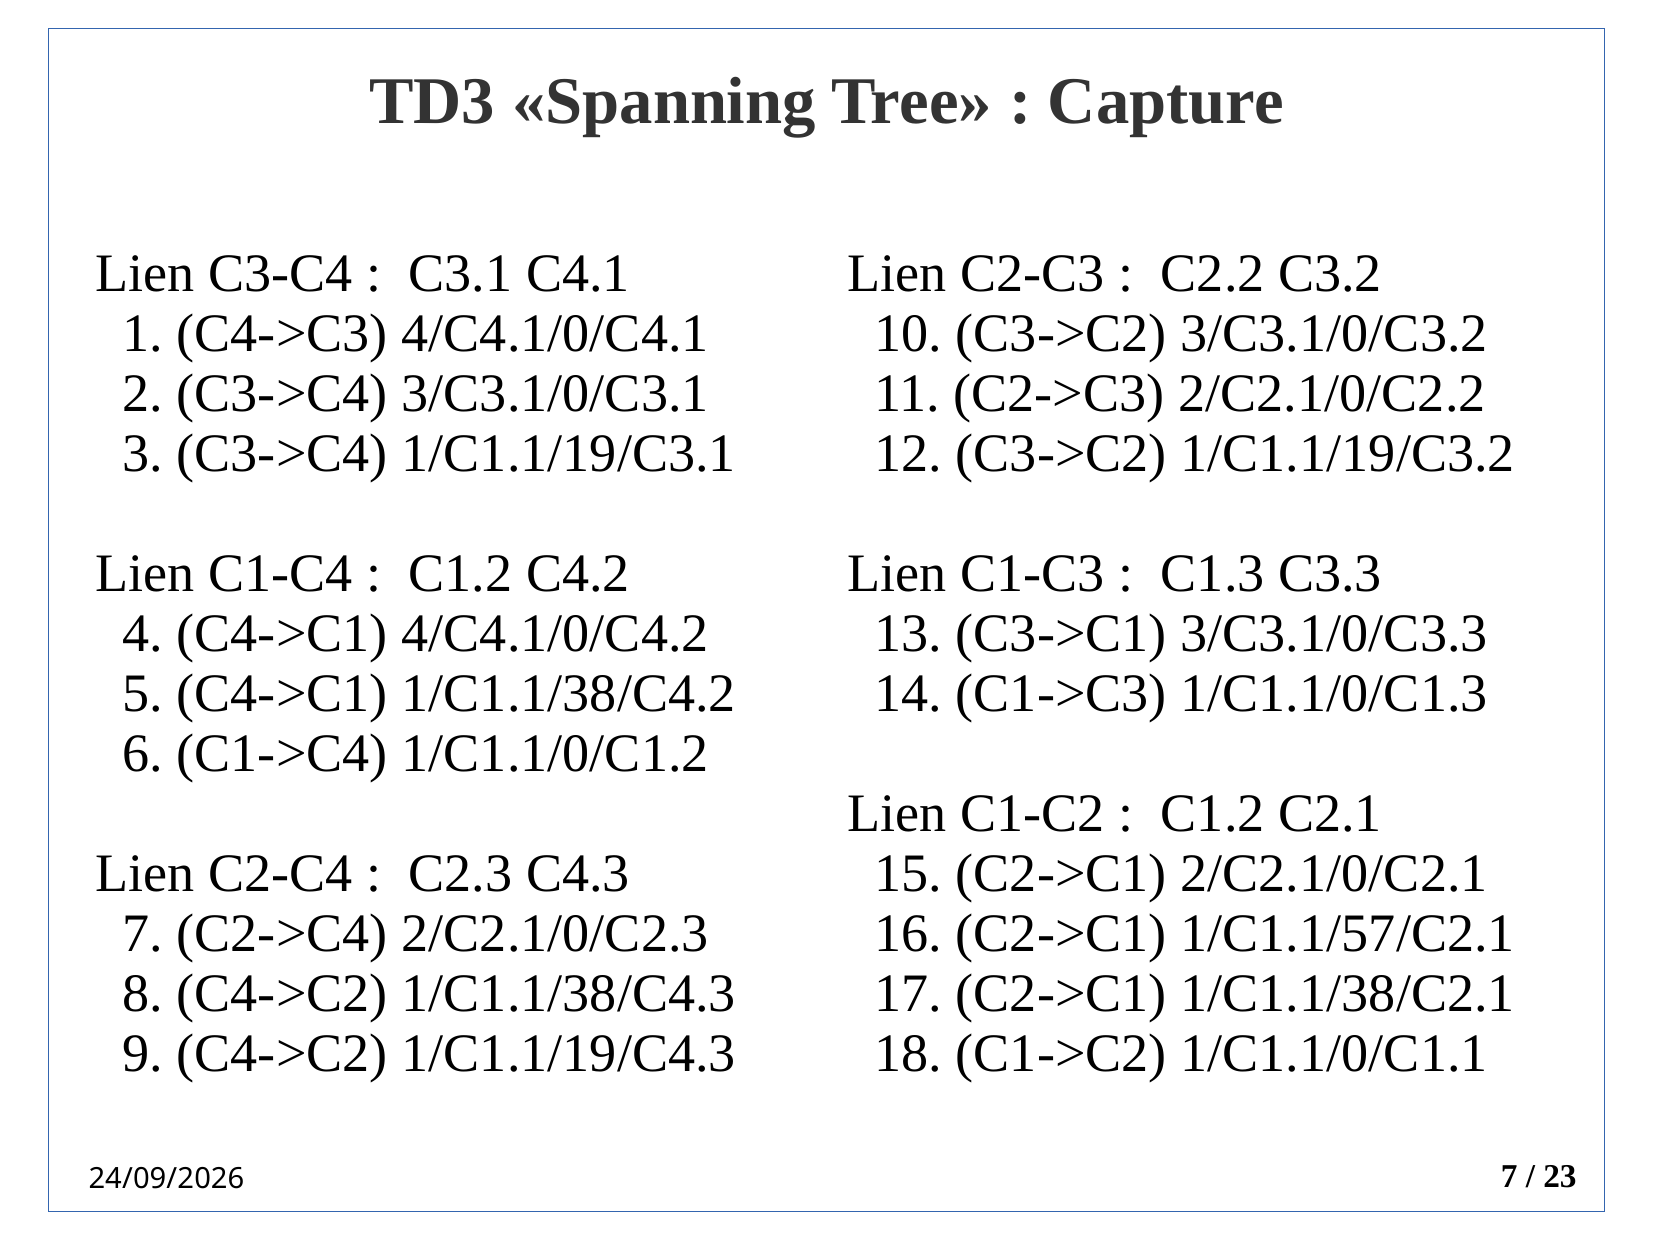

# TD3 «Spanning Tree» : Capture
Lien C3-C4 : C3.1 C4.1
 1. (C4->C3) 4/C4.1/0/C4.1
 2. (C3->C4) 3/C3.1/0/C3.1
 3. (C3->C4) 1/C1.1/19/C3.1
Lien C1-C4 : C1.2 C4.2
 4. (C4->C1) 4/C4.1/0/C4.2
 5. (C4->C1) 1/C1.1/38/C4.2
 6. (C1->C4) 1/C1.1/0/C1.2
Lien C2-C4 : C2.3 C4.3
 7. (C2->C4) 2/C2.1/0/C2.3
 8. (C4->C2) 1/C1.1/38/C4.3
 9. (C4->C2) 1/C1.1/19/C4.3
Lien C2-C3 : C2.2 C3.2
 10. (C3->C2) 3/C3.1/0/C3.2
 11. (C2->C3) 2/C2.1/0/C2.2
 12. (C3->C2) 1/C1.1/19/C3.2
Lien C1-C3 : C1.3 C3.3
 13. (C3->C1) 3/C3.1/0/C3.3
 14. (C1->C3) 1/C1.1/0/C1.3
Lien C1-C2 : C1.2 C2.1
 15. (C2->C1) 2/C2.1/0/C2.1
 16. (C2->C1) 1/C1.1/57/C2.1
 17. (C2->C1) 1/C1.1/38/C2.1
 18. (C1->C2) 1/C1.1/0/C1.1
7